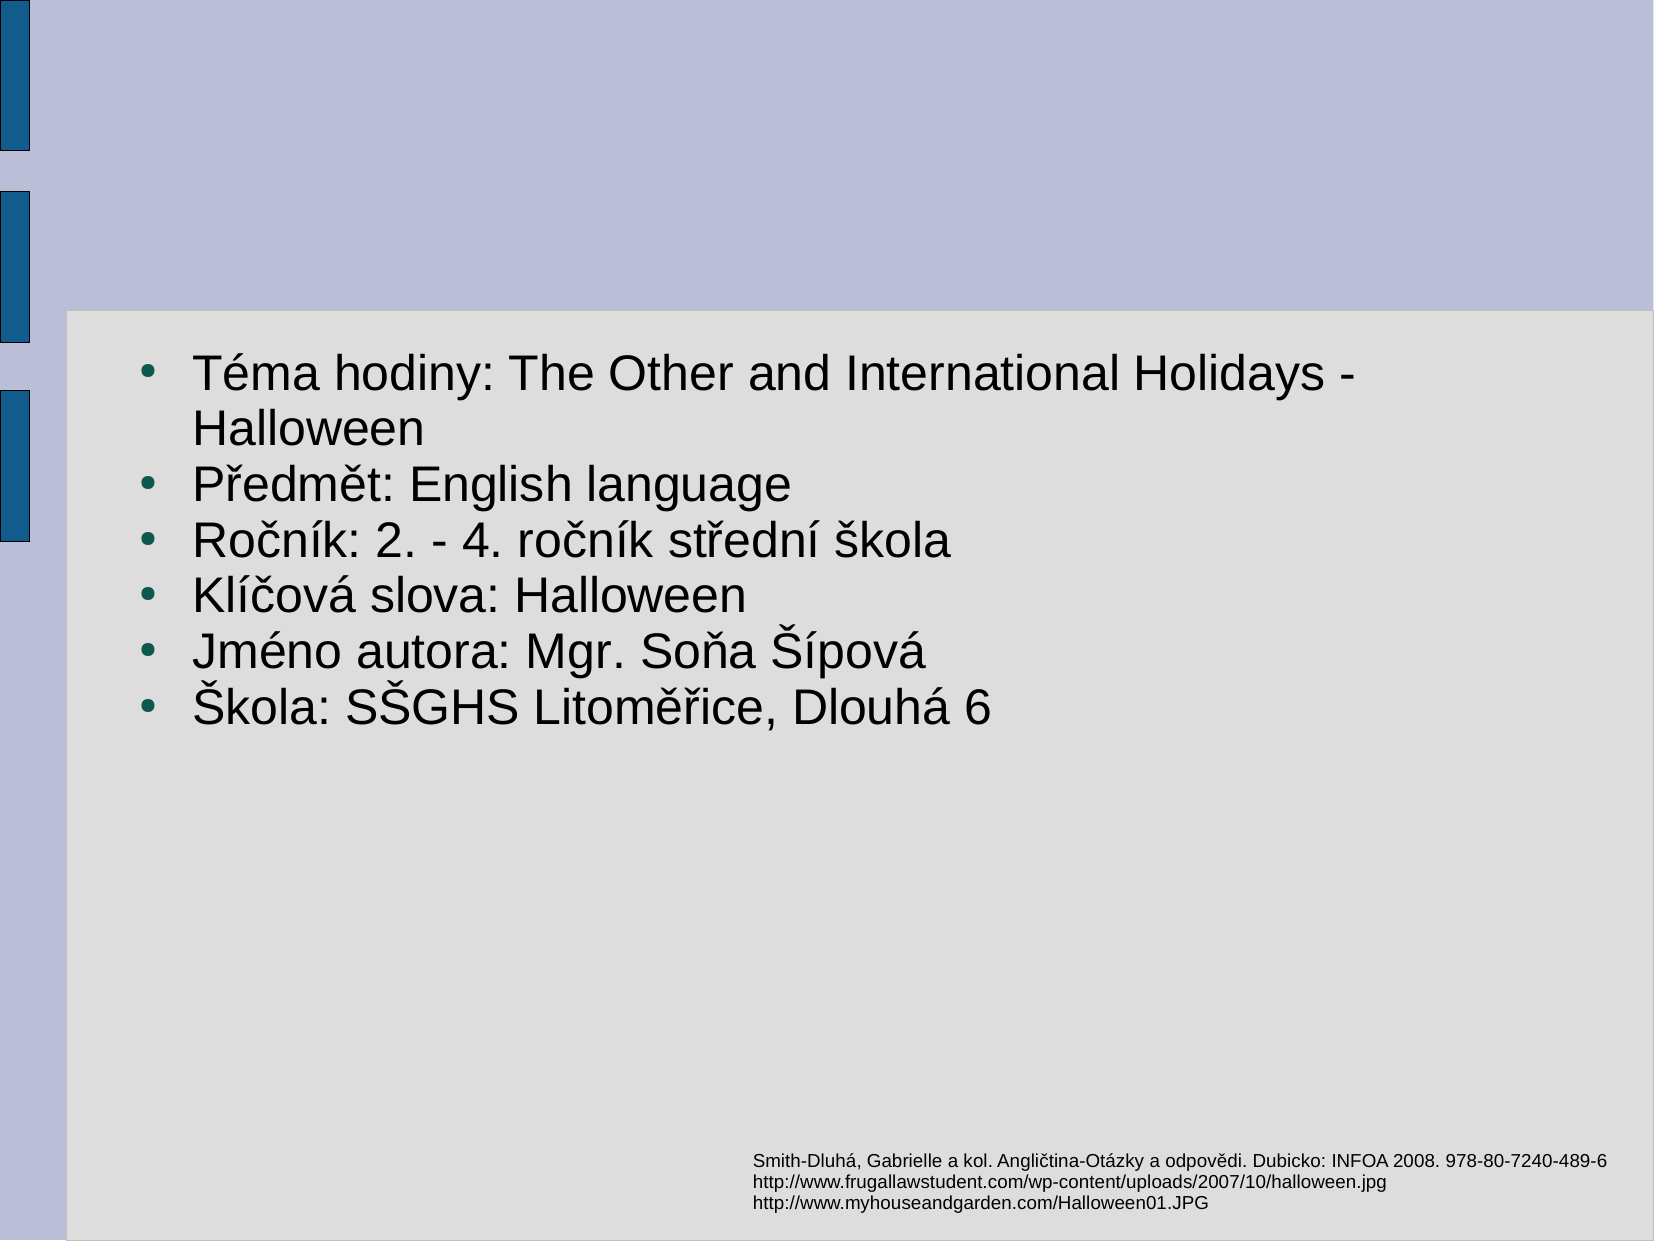

# Téma hodiny: The Other and International Holidays - Halloween
Předmět: English language
Ročník: 2. - 4. ročník střední škola
Klíčová slova: Halloween
Jméno autora: Mgr. Soňa Šípová
Škola: SŠGHS Litoměřice, Dlouhá 6
Smith-Dluhá, Gabrielle a kol. Angličtina-Otázky a odpovědi. Dubicko: INFOA 2008. 978-80-7240-489-6
http://www.frugallawstudent.com/wp-content/uploads/2007/10/halloween.jpg
http://www.myhouseandgarden.com/Halloween01.JPG